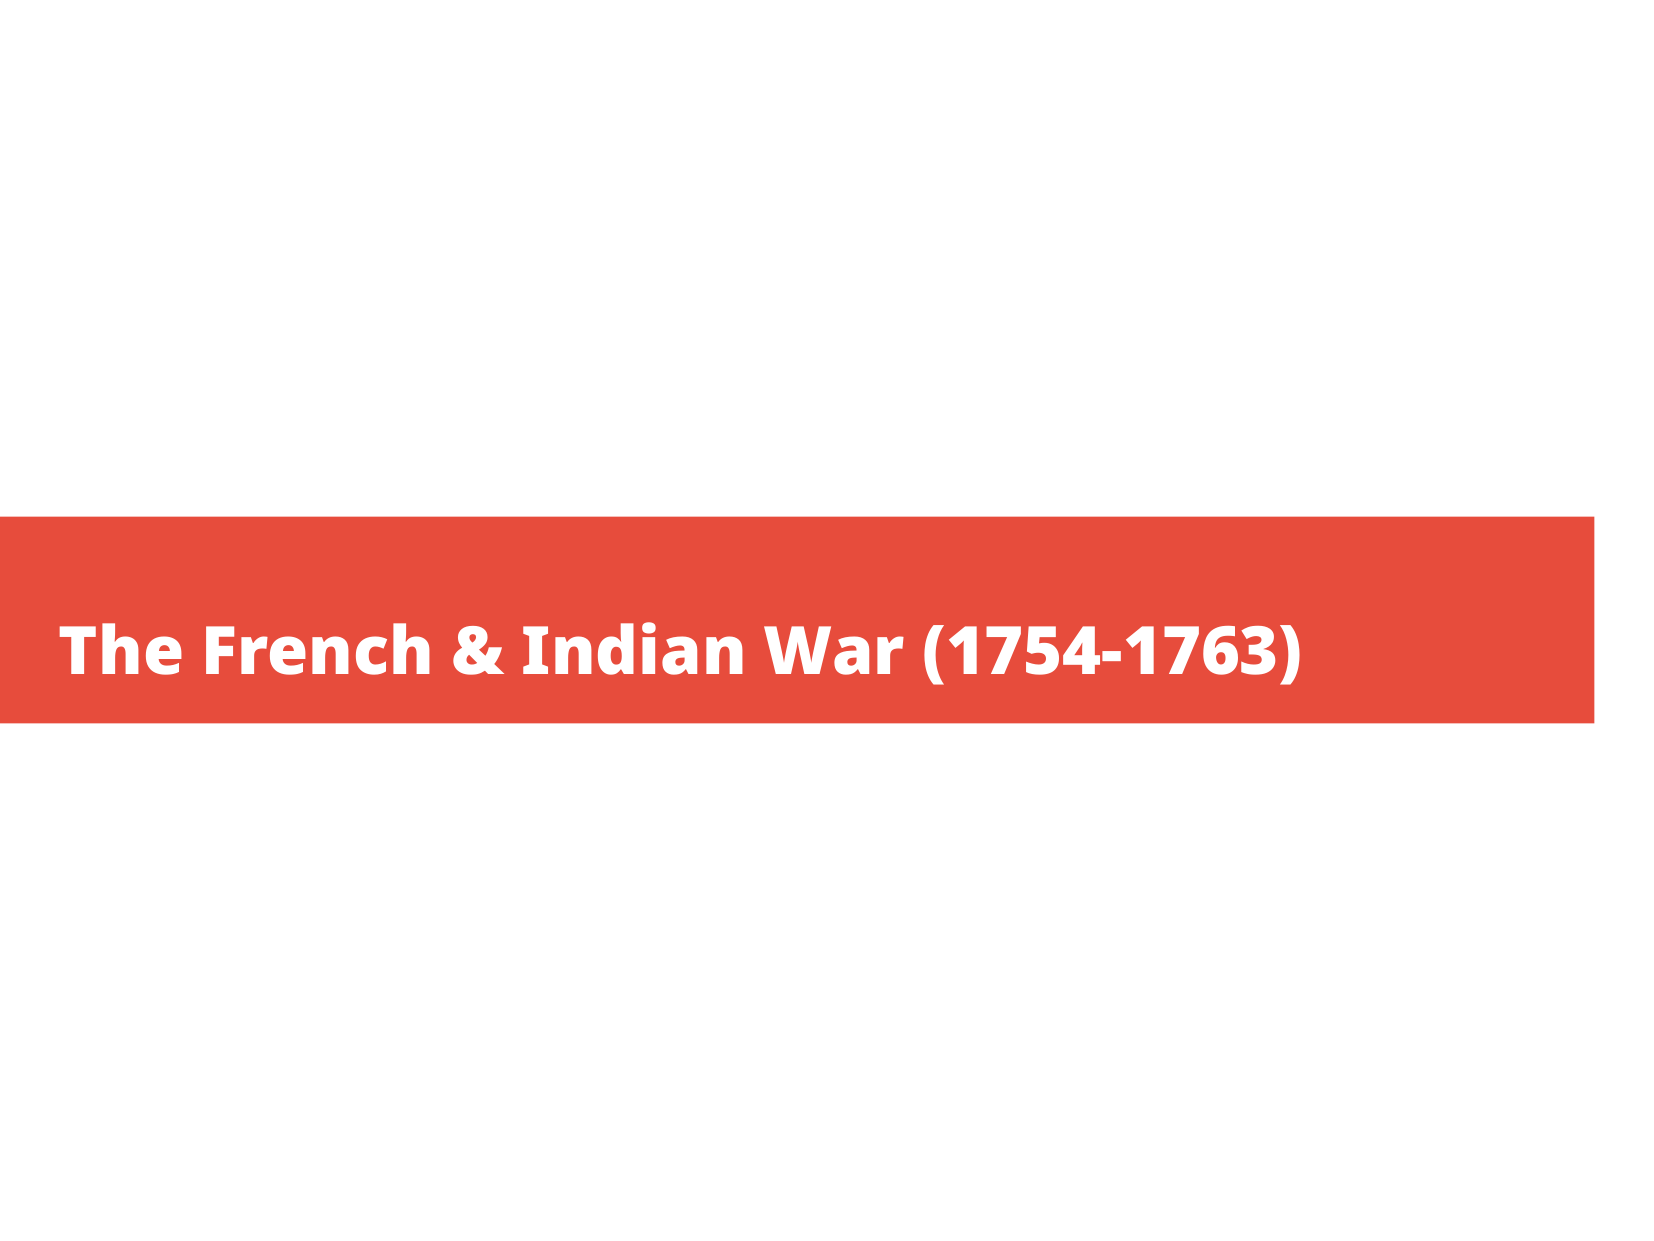

# The French & Indian War (1754-1763)